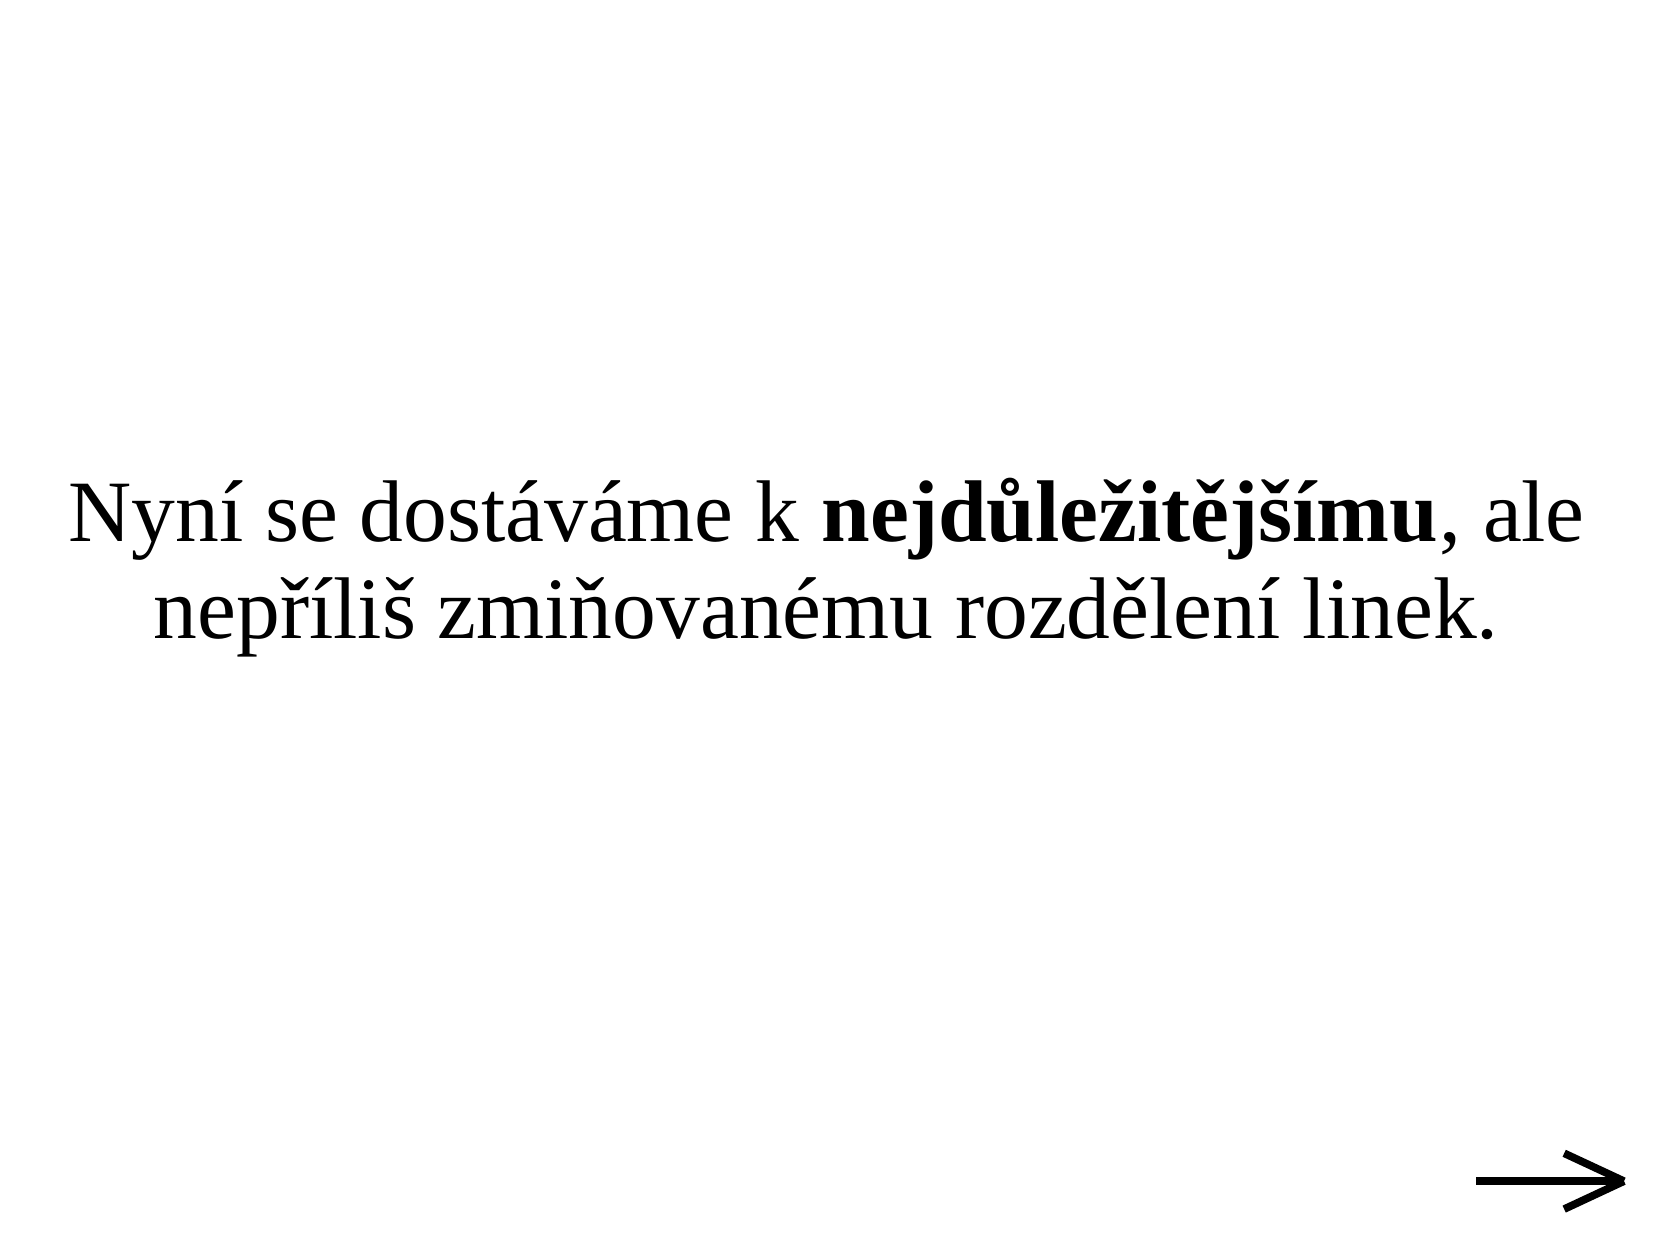

Nyní se dostáváme k nejdůležitějšímu, ale nepříliš zmiňovanému rozdělení linek.